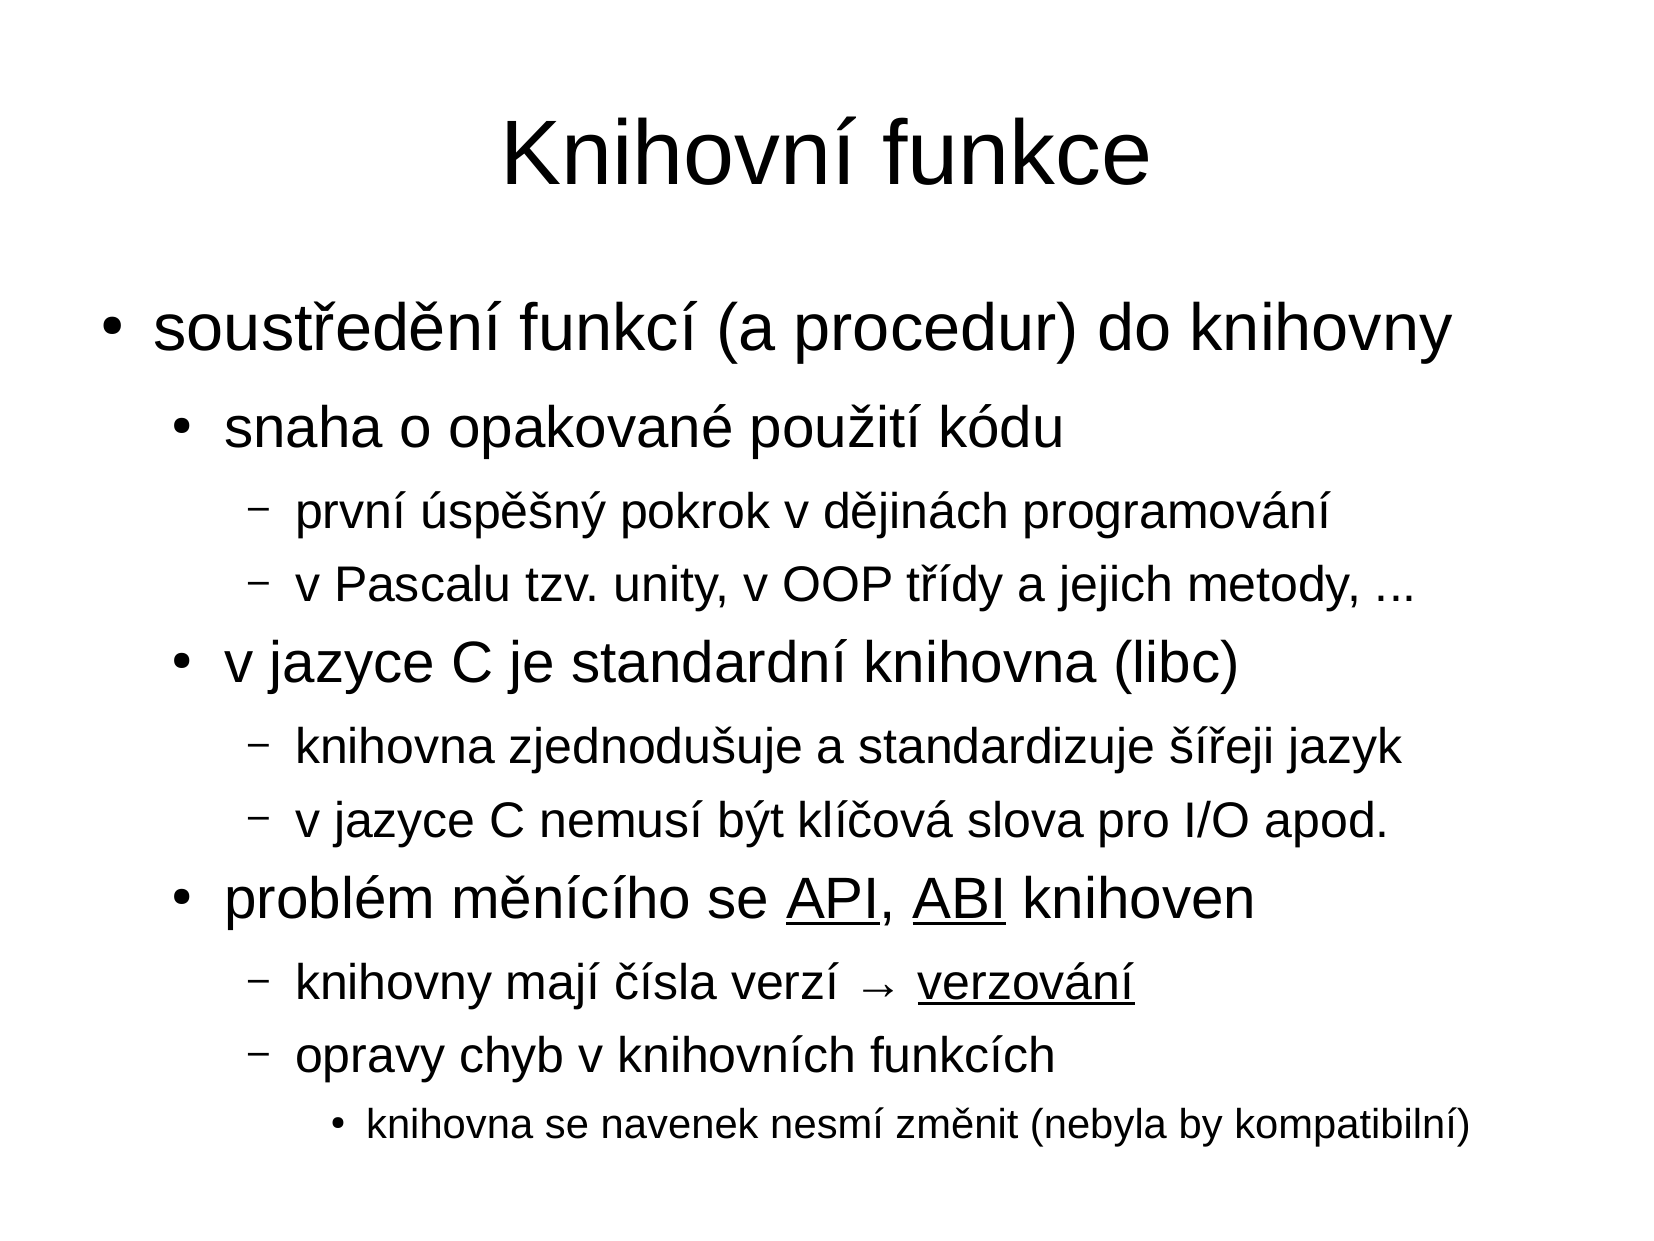

# Knihovní funkce
soustředění funkcí (a procedur) do knihovny
snaha o opakované použití kódu
první úspěšný pokrok v dějinách programování
v Pascalu tzv. unity, v OOP třídy a jejich metody, ...
v jazyce C je standardní knihovna (libc)
knihovna zjednodušuje a standardizuje šířeji jazyk
v jazyce C nemusí být klíčová slova pro I/O apod.
problém měnícího se API, ABI knihoven
knihovny mají čísla verzí → verzování
opravy chyb v knihovních funkcích
knihovna se navenek nesmí změnit (nebyla by kompatibilní)